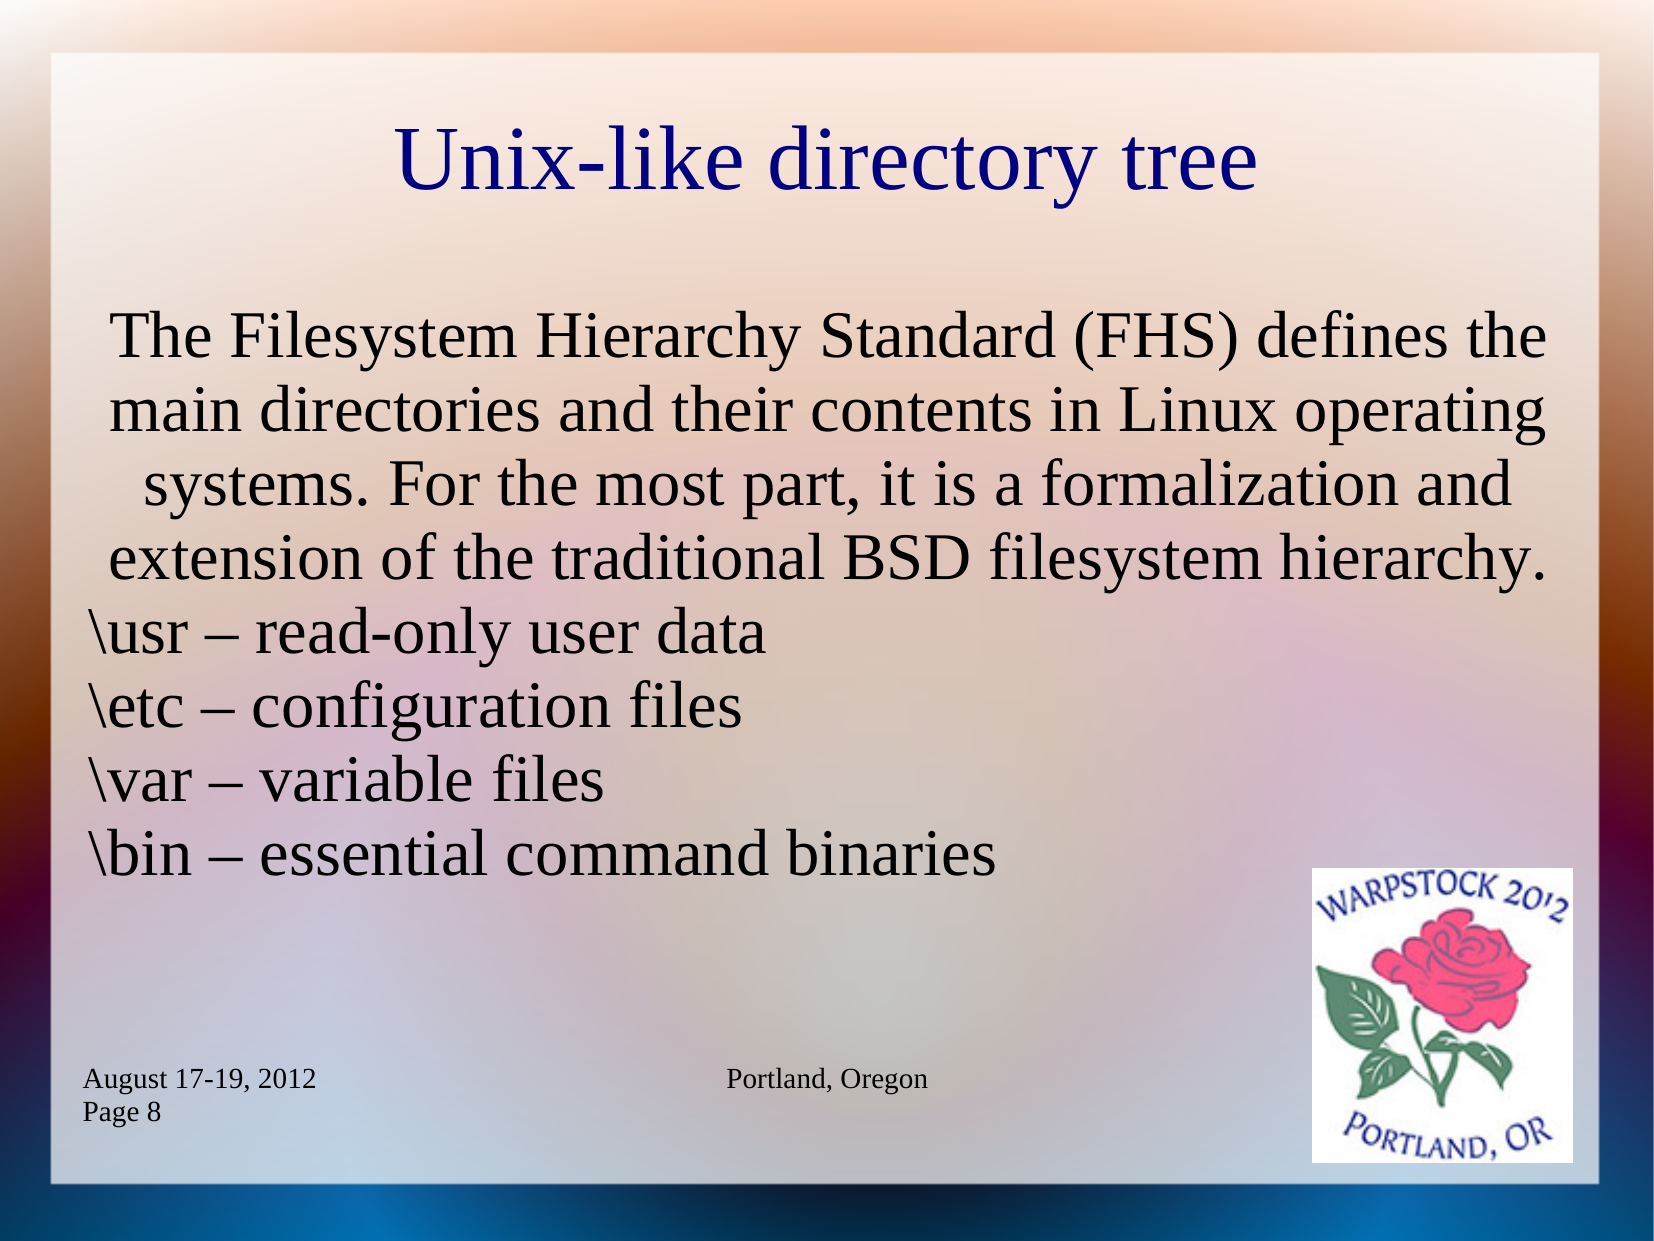

# Unix-like directory tree
The Filesystem Hierarchy Standard (FHS) defines the main directories and their contents in Linux operating systems. For the most part, it is a formalization and extension of the traditional BSD filesystem hierarchy.
\usr – read-only user data
\etc – configuration files
\var – variable files
\bin – essential command binaries
August 17-19, 2012
Portland, Oregon